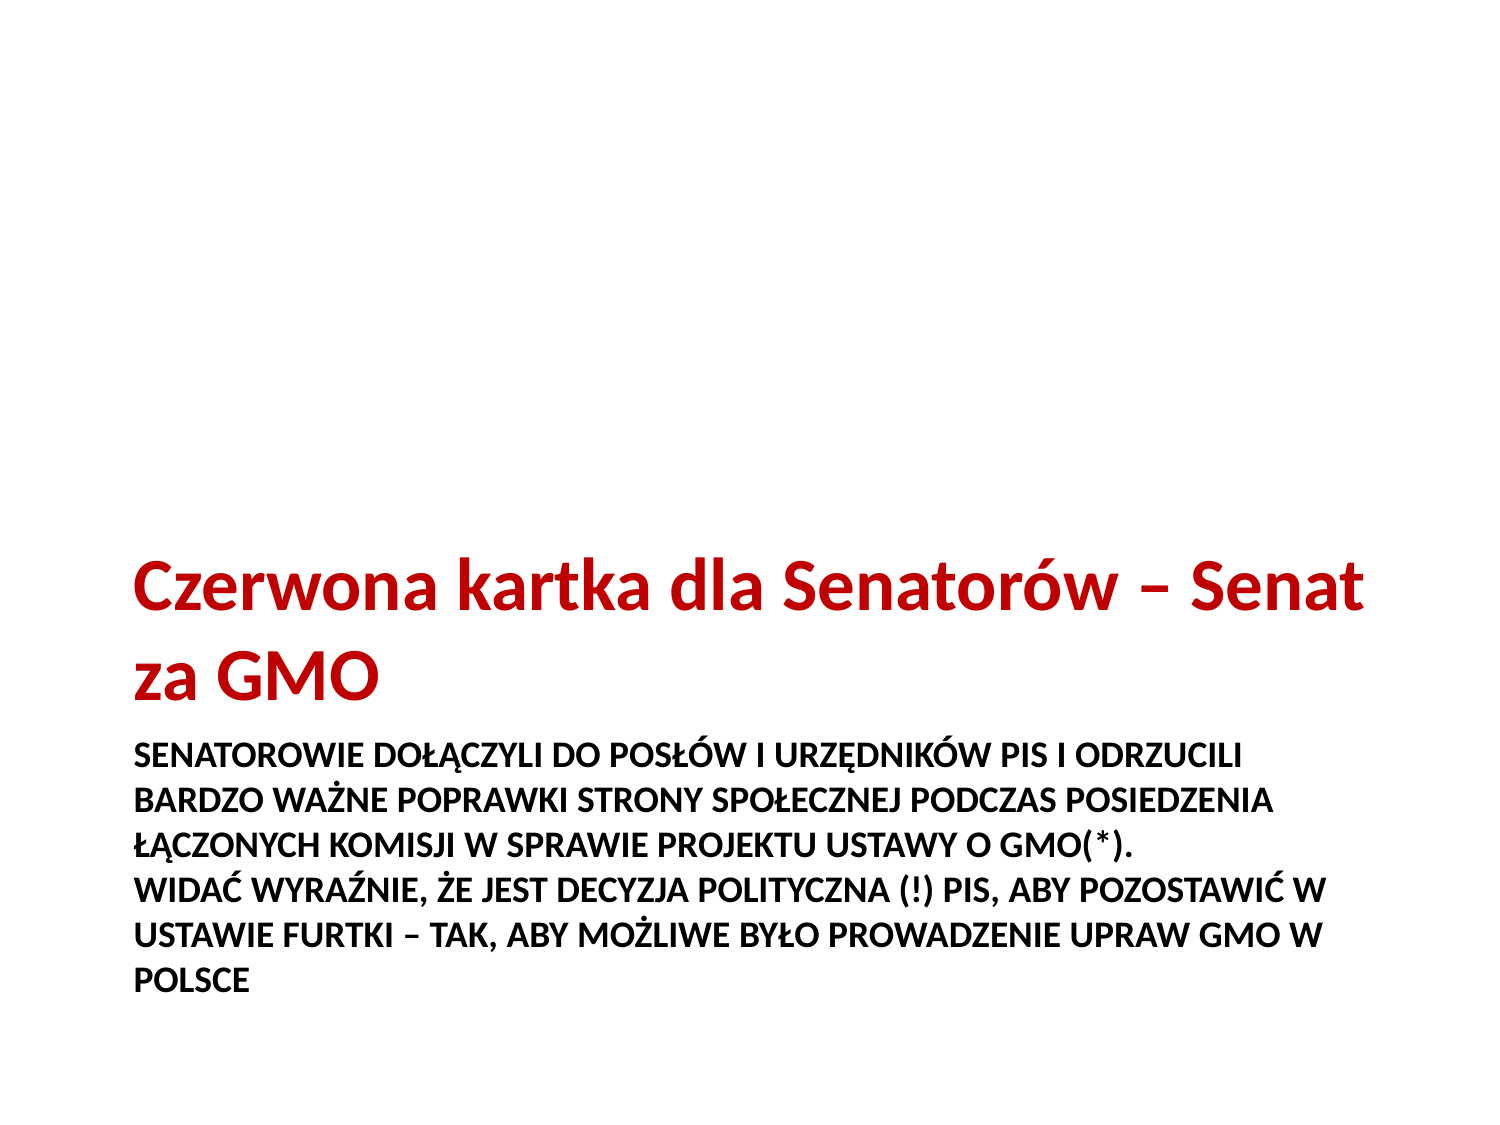

Czerwona kartka dla Senatorów – Senat za GMO
# Senatorowie dołączyli do posłów i urzędników PiS i ODRZUCILI BARDZO WAŻNE poprawki strony społecznej podczas posiedzenia łączonych komisji w sprawie projektu ustawy o GMO(*). Widać wyraźnie, że jest decyzja polityczna (!) PiS, aby pozostawić w ustawie furtki – tak, aby możliwe było prowadzenie upraw GMO w Polsce